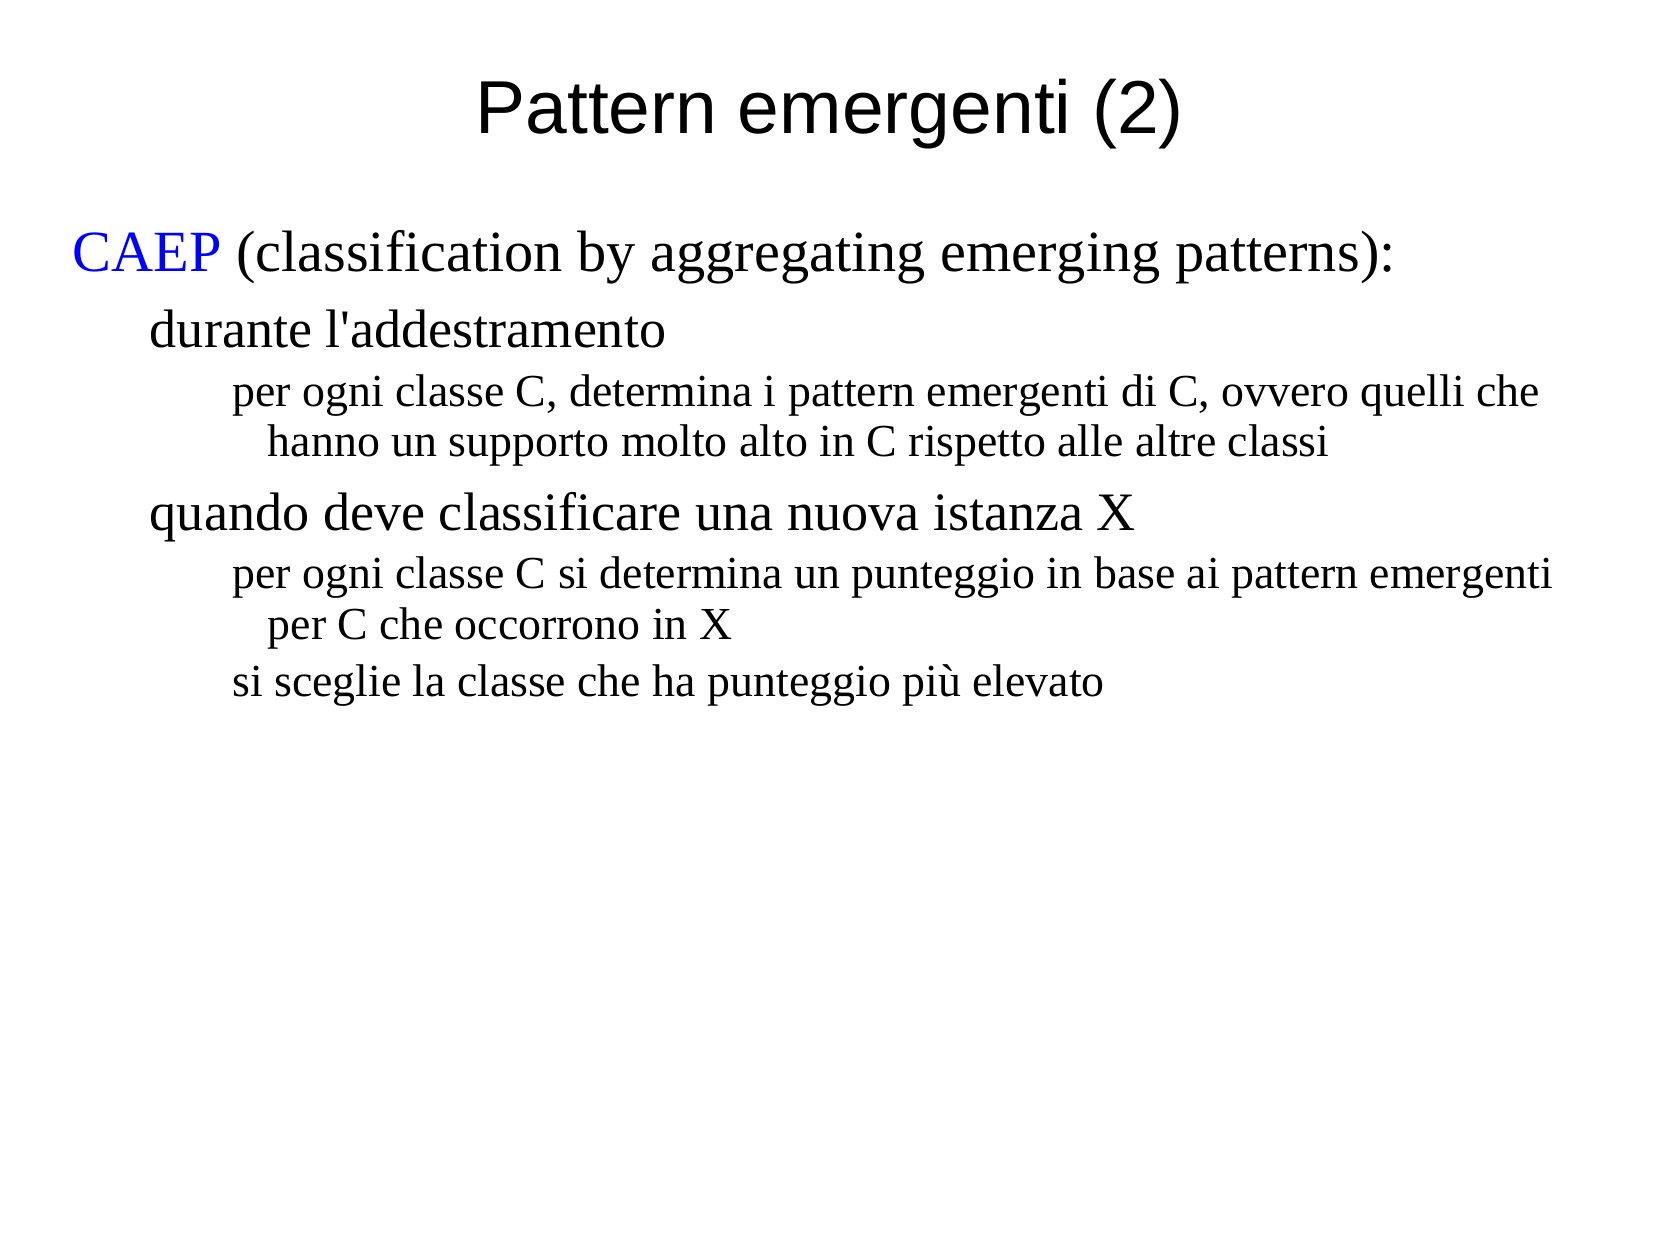

# Pattern emergenti (2)
CAEP (classification by aggregating emerging patterns):
durante l'addestramento
per ogni classe C, determina i pattern emergenti di C, ovvero quelli che hanno un supporto molto alto in C rispetto alle altre classi
quando deve classificare una nuova istanza X
per ogni classe C si determina un punteggio in base ai pattern emergenti per C che occorrono in X
si sceglie la classe che ha punteggio più elevato